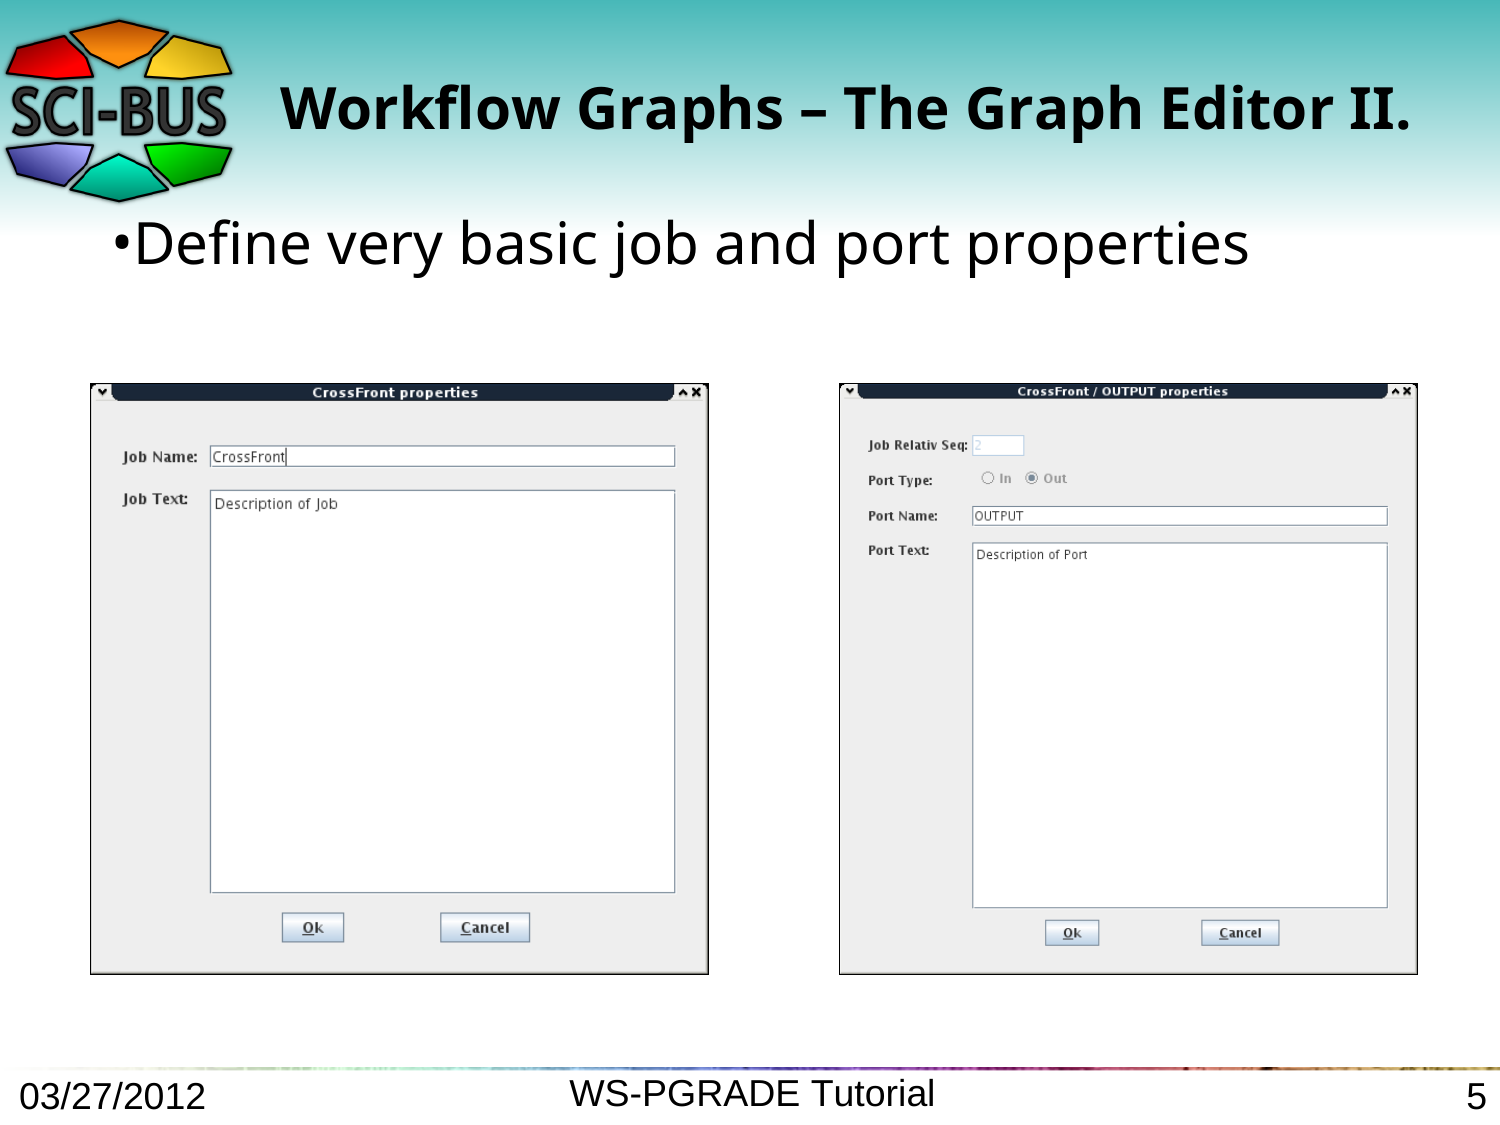

# Workflow Graphs – The Graph Editor II.
Define very basic job and port properties
Footer
5/29/2006
5